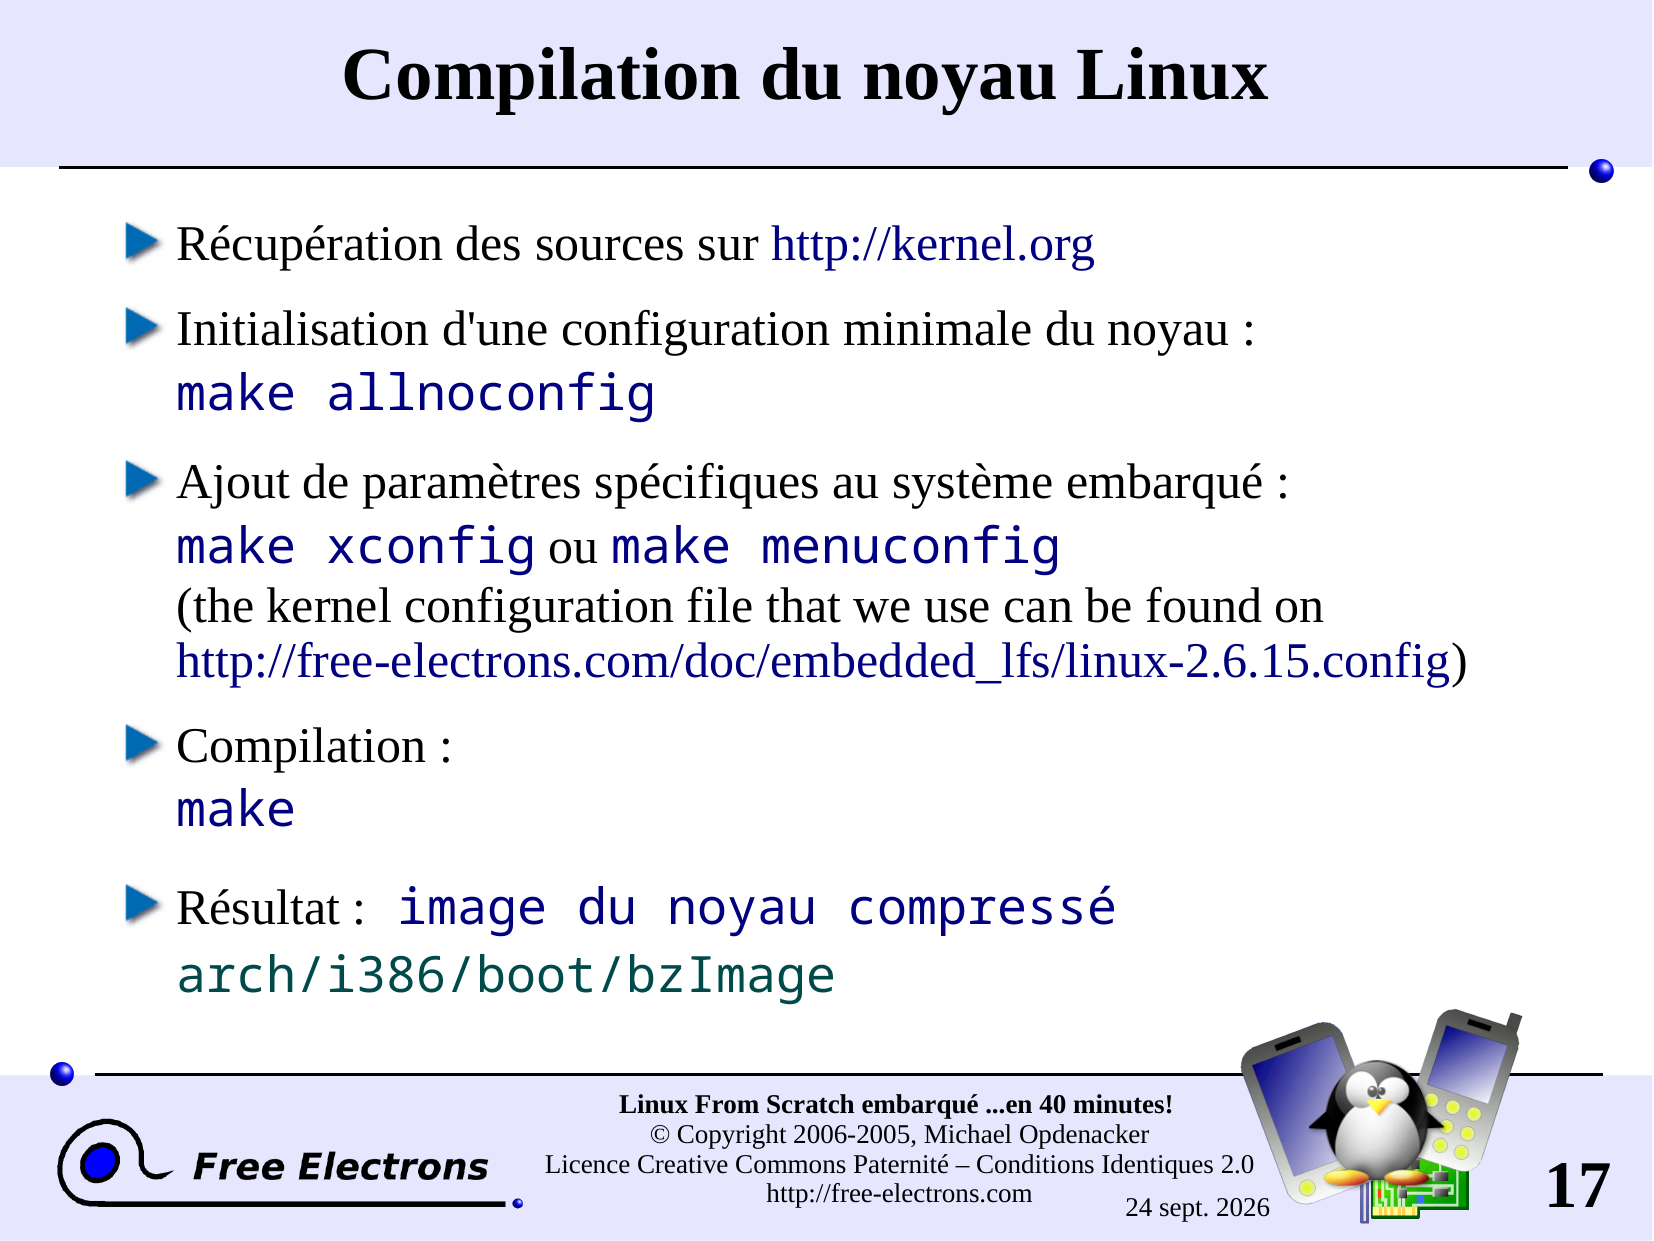

# Compilation du noyau Linux
Récupération des sources sur http://kernel.org
Initialisation d'une configuration minimale du noyau :
make allnoconfig
Ajout de paramètres spécifiques au système embarqué :
make xconfig ou make menuconfig
(the kernel configuration file that we use can be found on http://free-electrons.com/doc/embedded_lfs/linux-2.6.15.config)
Compilation :
make
Résultat : image du noyau compressé arch/i386/boot/bzImage